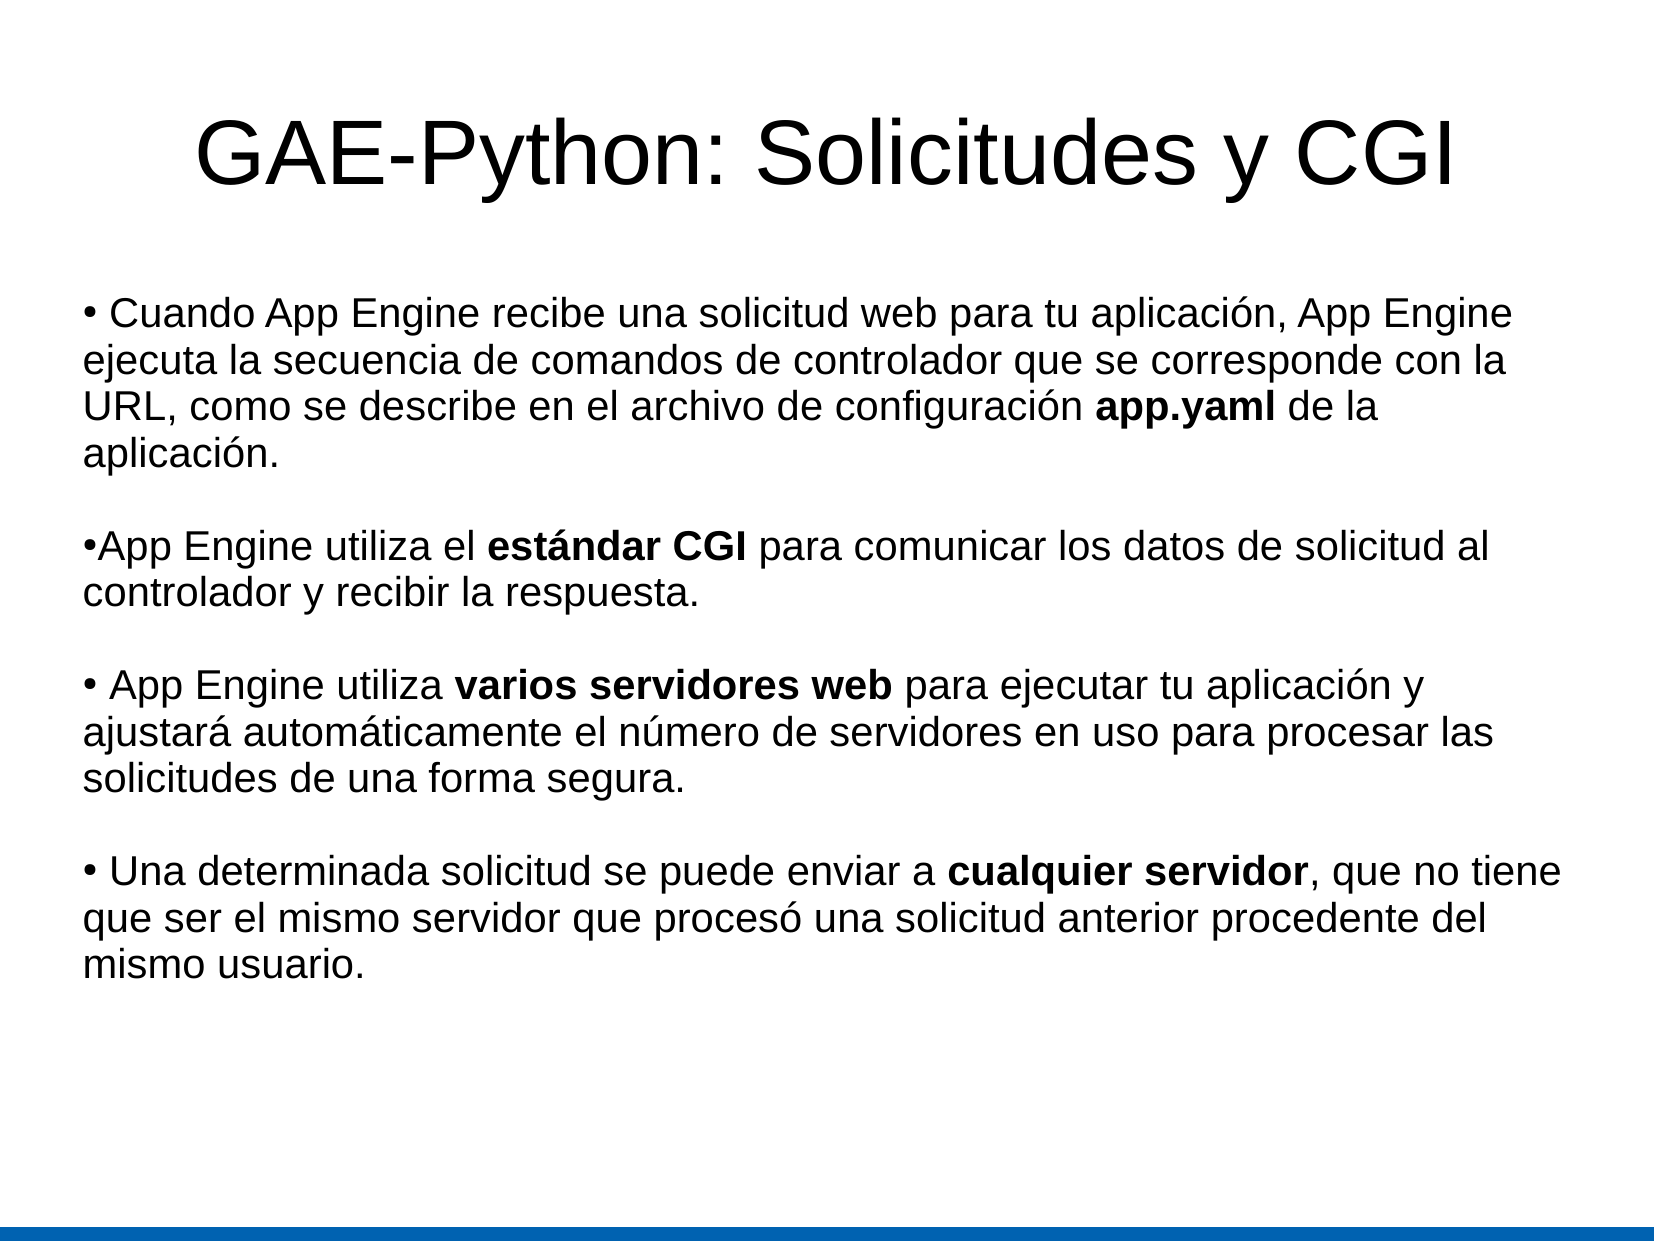

# GAE-Python: Solicitudes y CGI
 Cuando App Engine recibe una solicitud web para tu aplicación, App Engine ejecuta la secuencia de comandos de controlador que se corresponde con la URL, como se describe en el archivo de configuración app.yaml de la aplicación.
App Engine utiliza el estándar CGI para comunicar los datos de solicitud al controlador y recibir la respuesta.
 App Engine utiliza varios servidores web para ejecutar tu aplicación y ajustará automáticamente el número de servidores en uso para procesar las solicitudes de una forma segura.
 Una determinada solicitud se puede enviar a cualquier servidor, que no tiene que ser el mismo servidor que procesó una solicitud anterior procedente del mismo usuario.